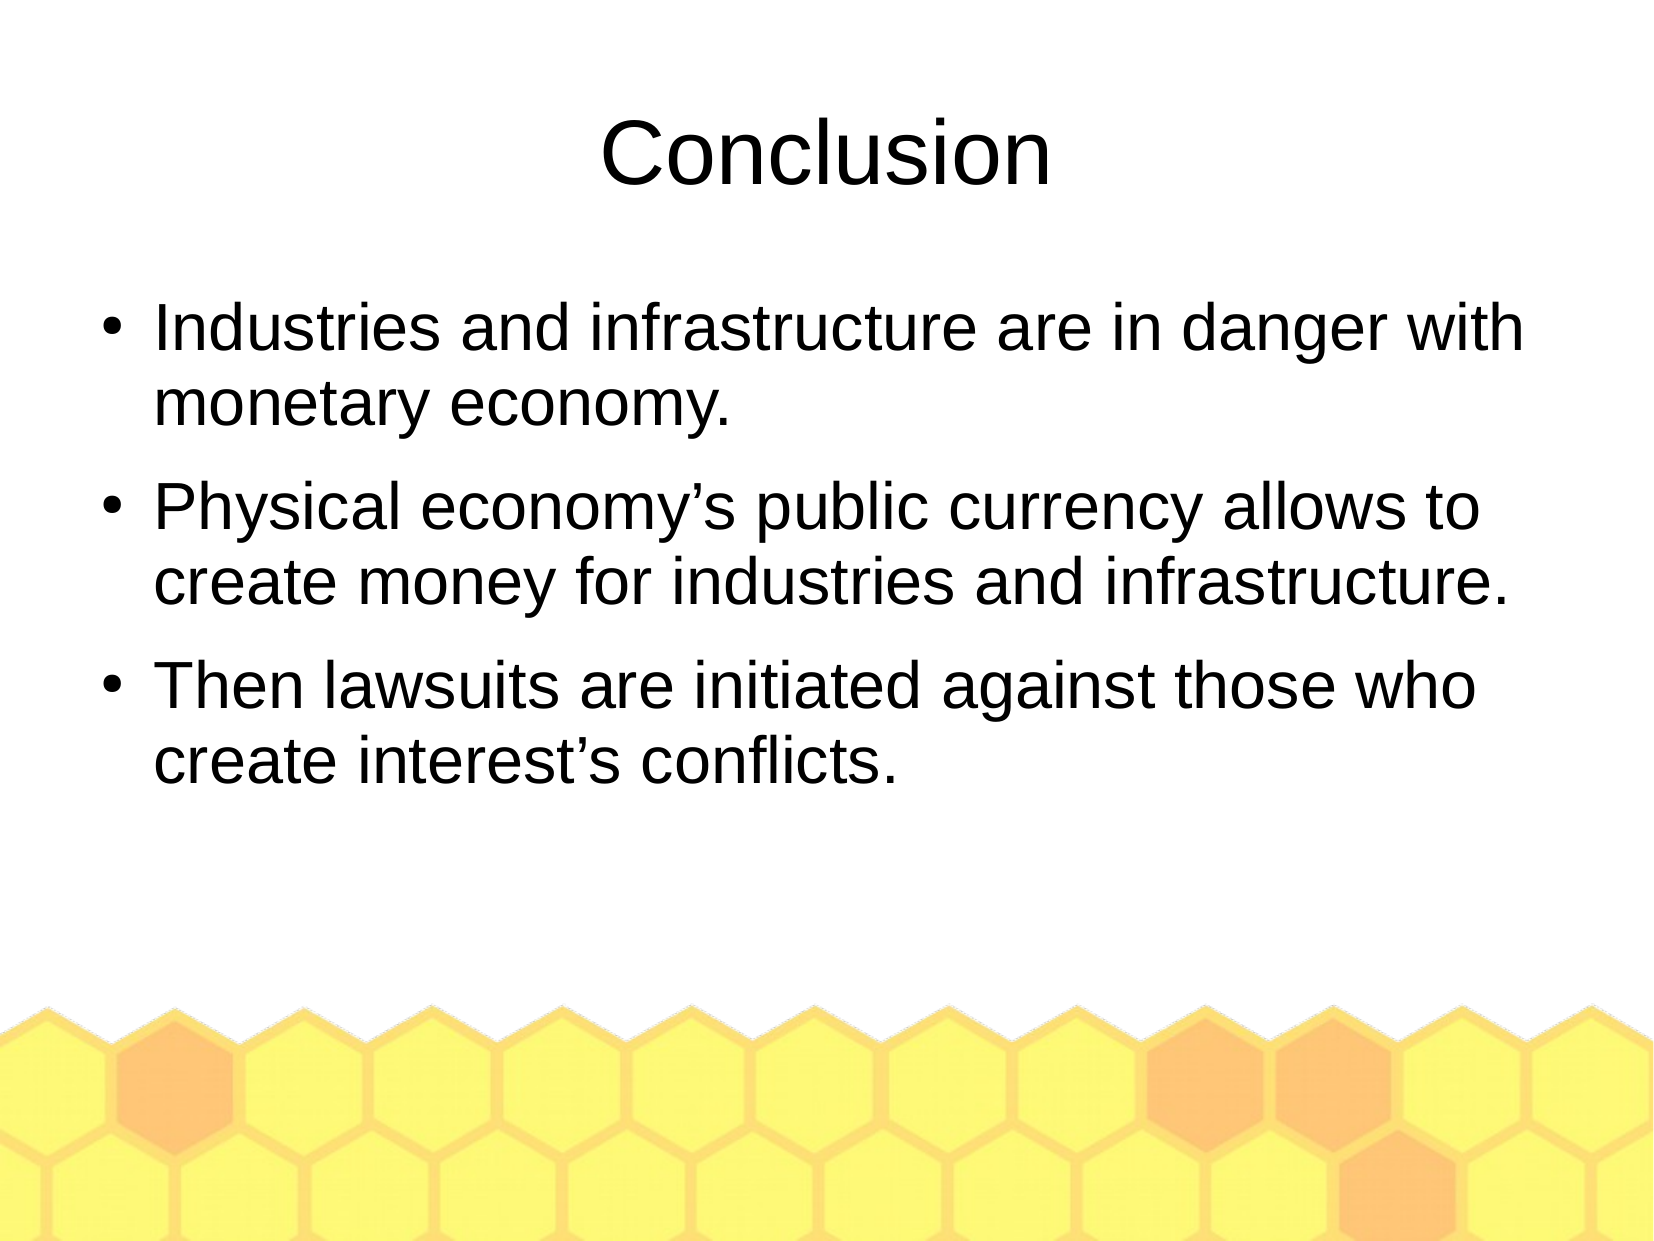

# Conclusion
Industries and infrastructure are in danger with monetary economy.
Physical economy’s public currency allows to create money for industries and infrastructure.
Then lawsuits are initiated against those who create interest’s conflicts.